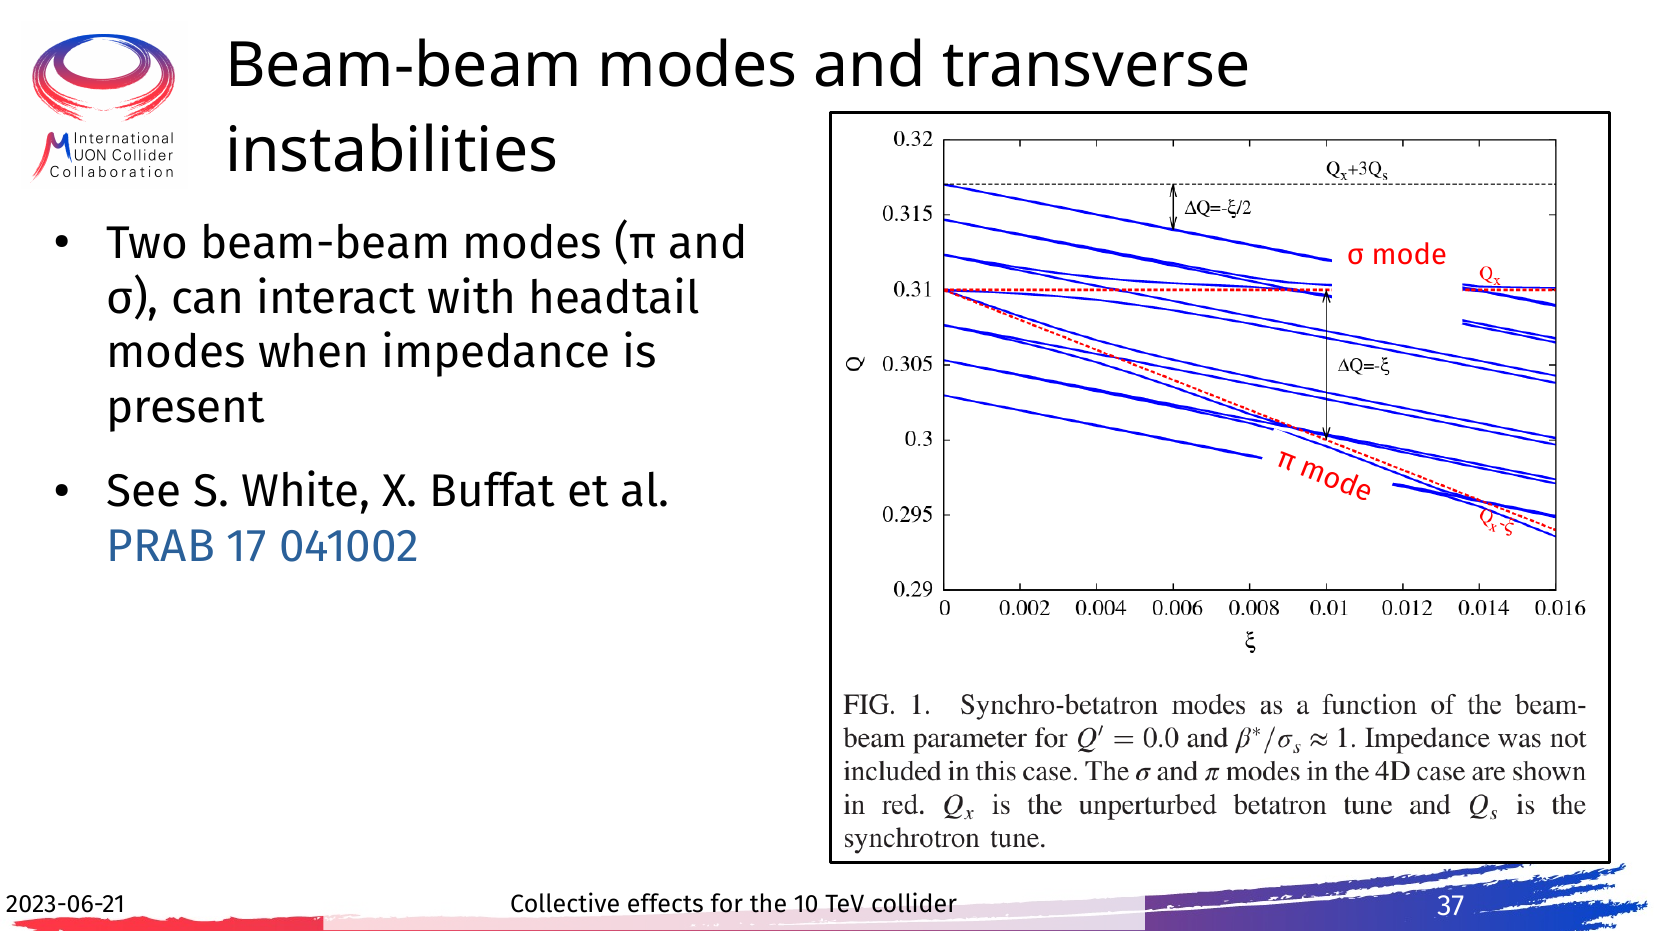

# Beam-beam modes and transverse instabilities
Two beam-beam modes (π and σ), can interact with headtail modes when impedance is present
See S. White, X. Buffat et al. PRAB 17 041002
σ mode
π mode
2023-06-21
Collective effects for the 10 TeV collider
37